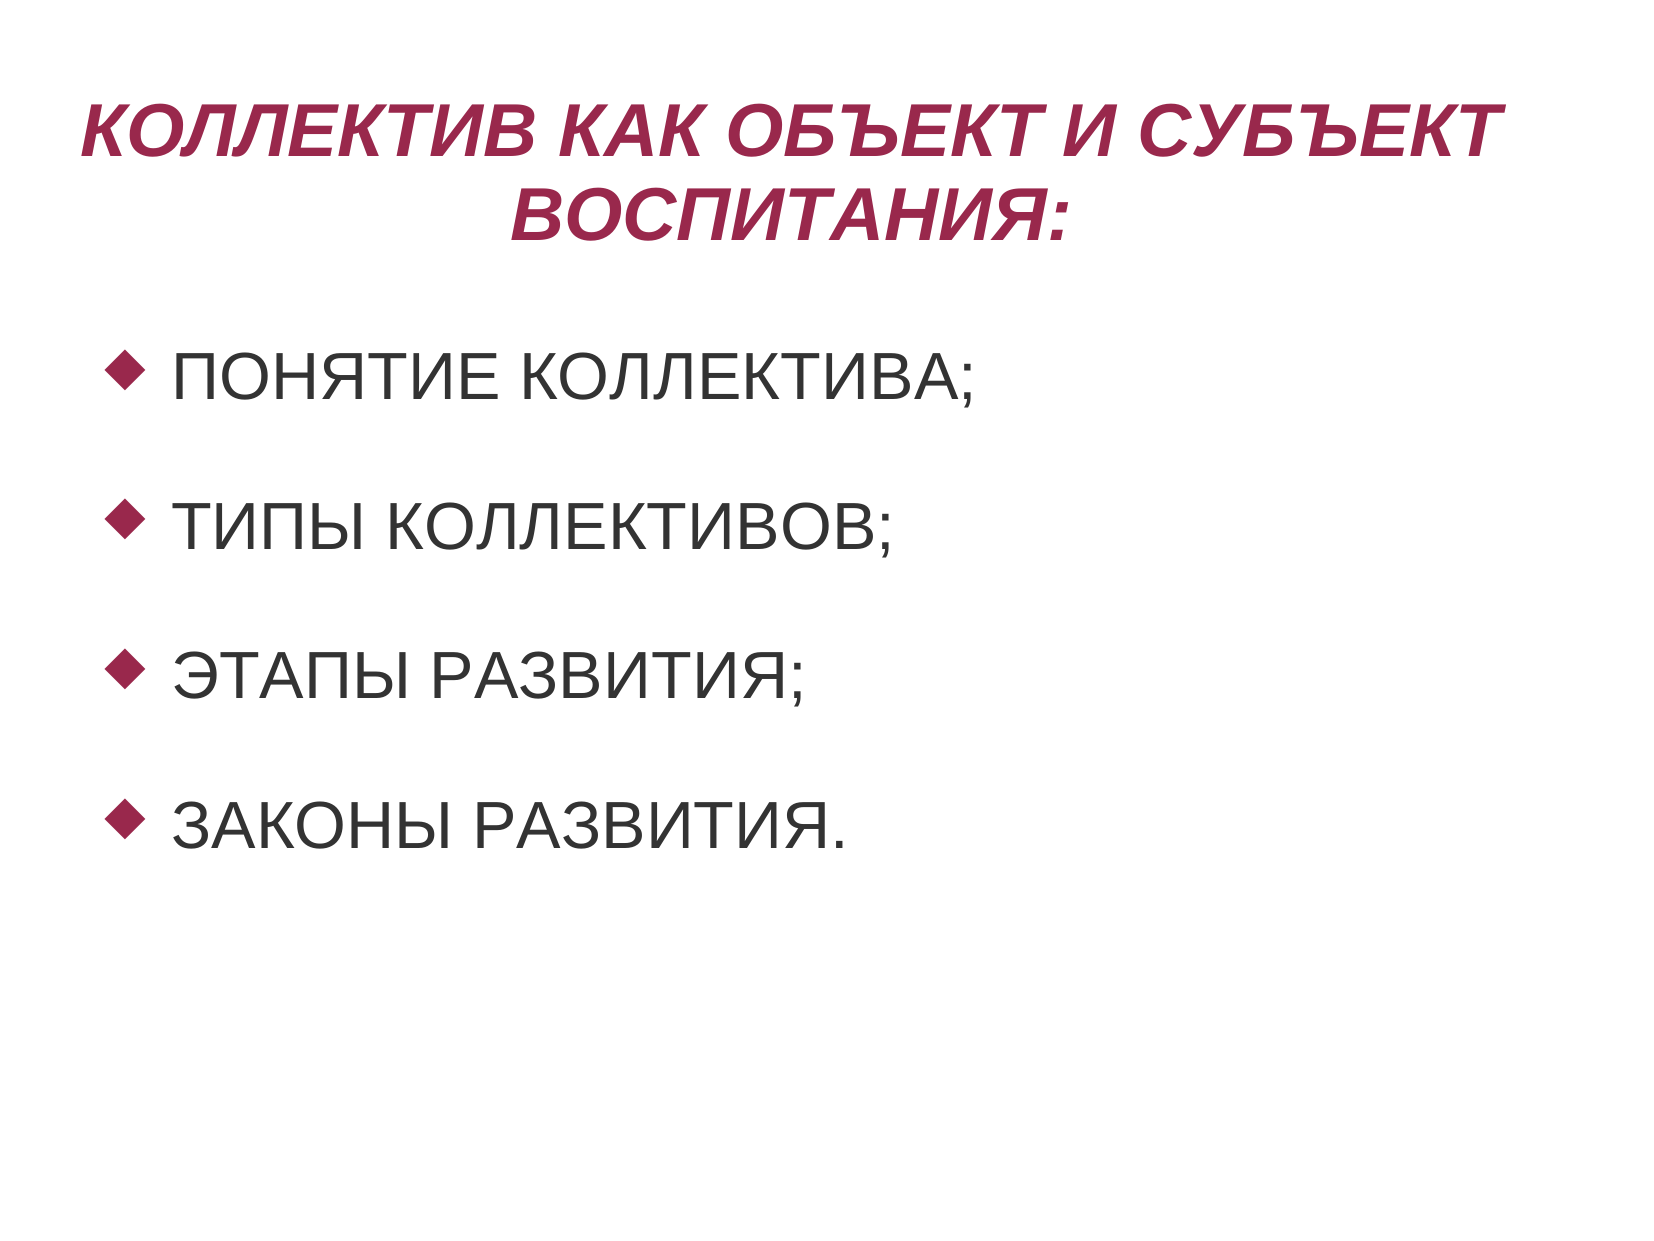

# КОЛЛЕКТИВ КАК ОБЪЕКТ И СУБЪЕКТ ВОСПИТАНИЯ:
ПОНЯТИЕ КОЛЛЕКТИВА;
ТИПЫ КОЛЛЕКТИВОВ;
ЭТАПЫ РАЗВИТИЯ;
ЗАКОНЫ РАЗВИТИЯ.